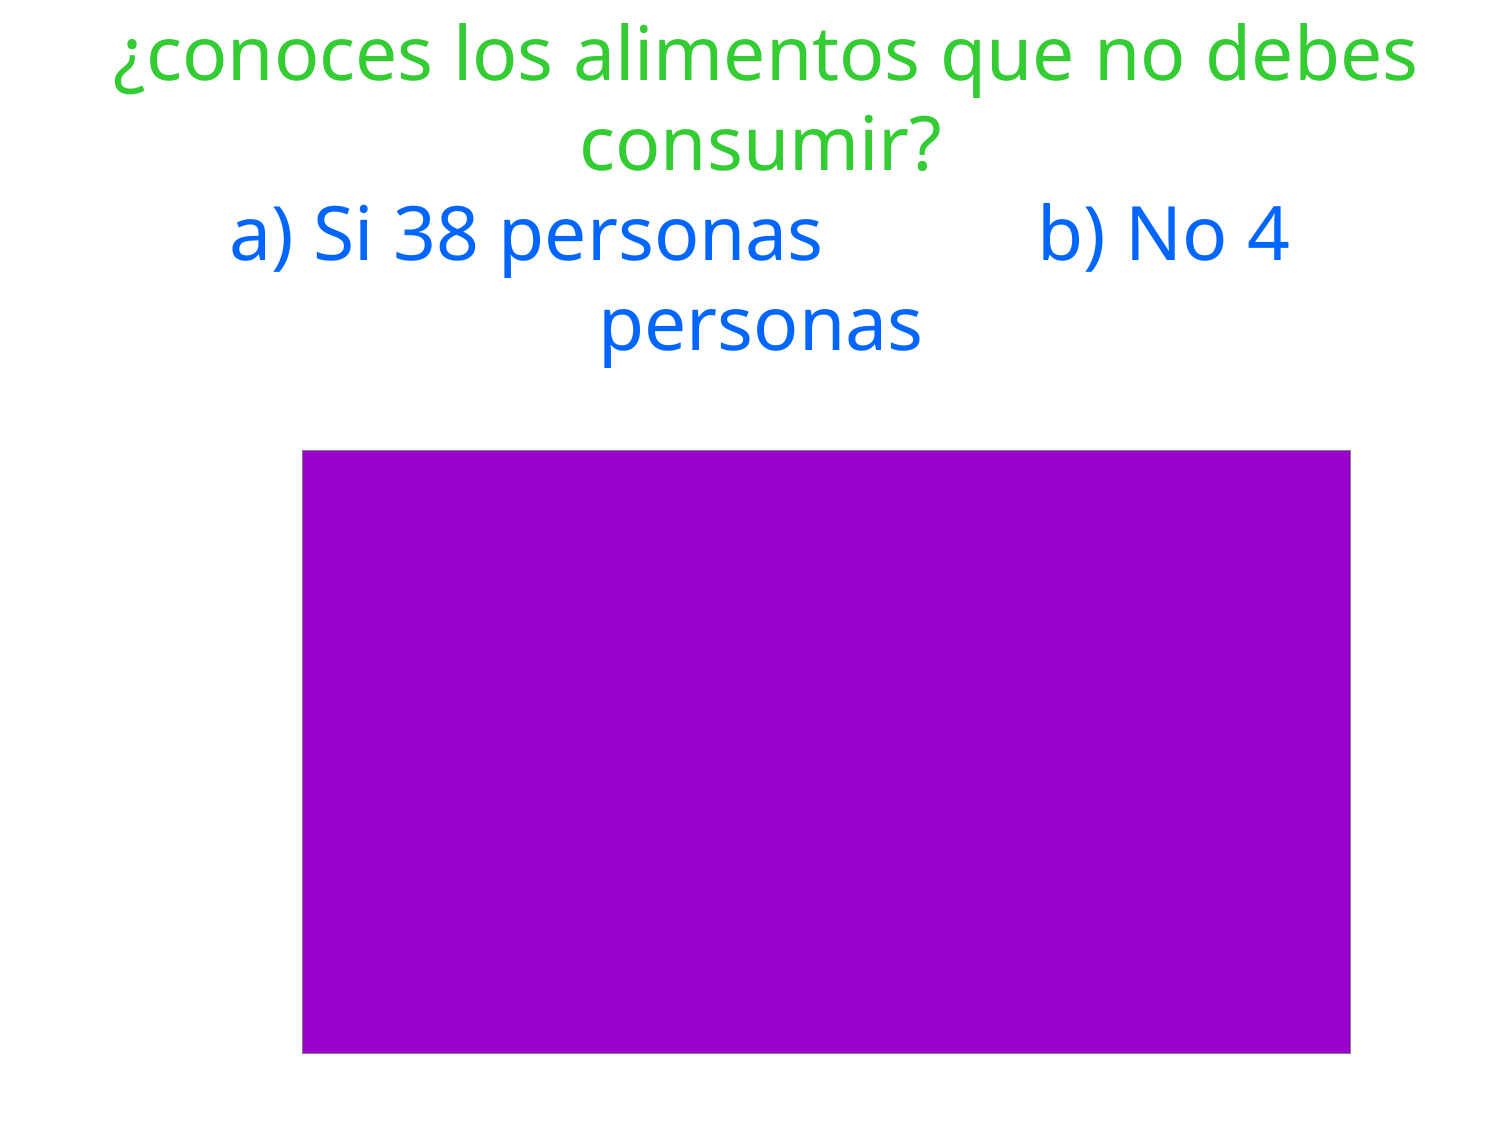

# ¿conoces los alimentos que no debes consumir? a) Si 38 personas b) No 4 personas